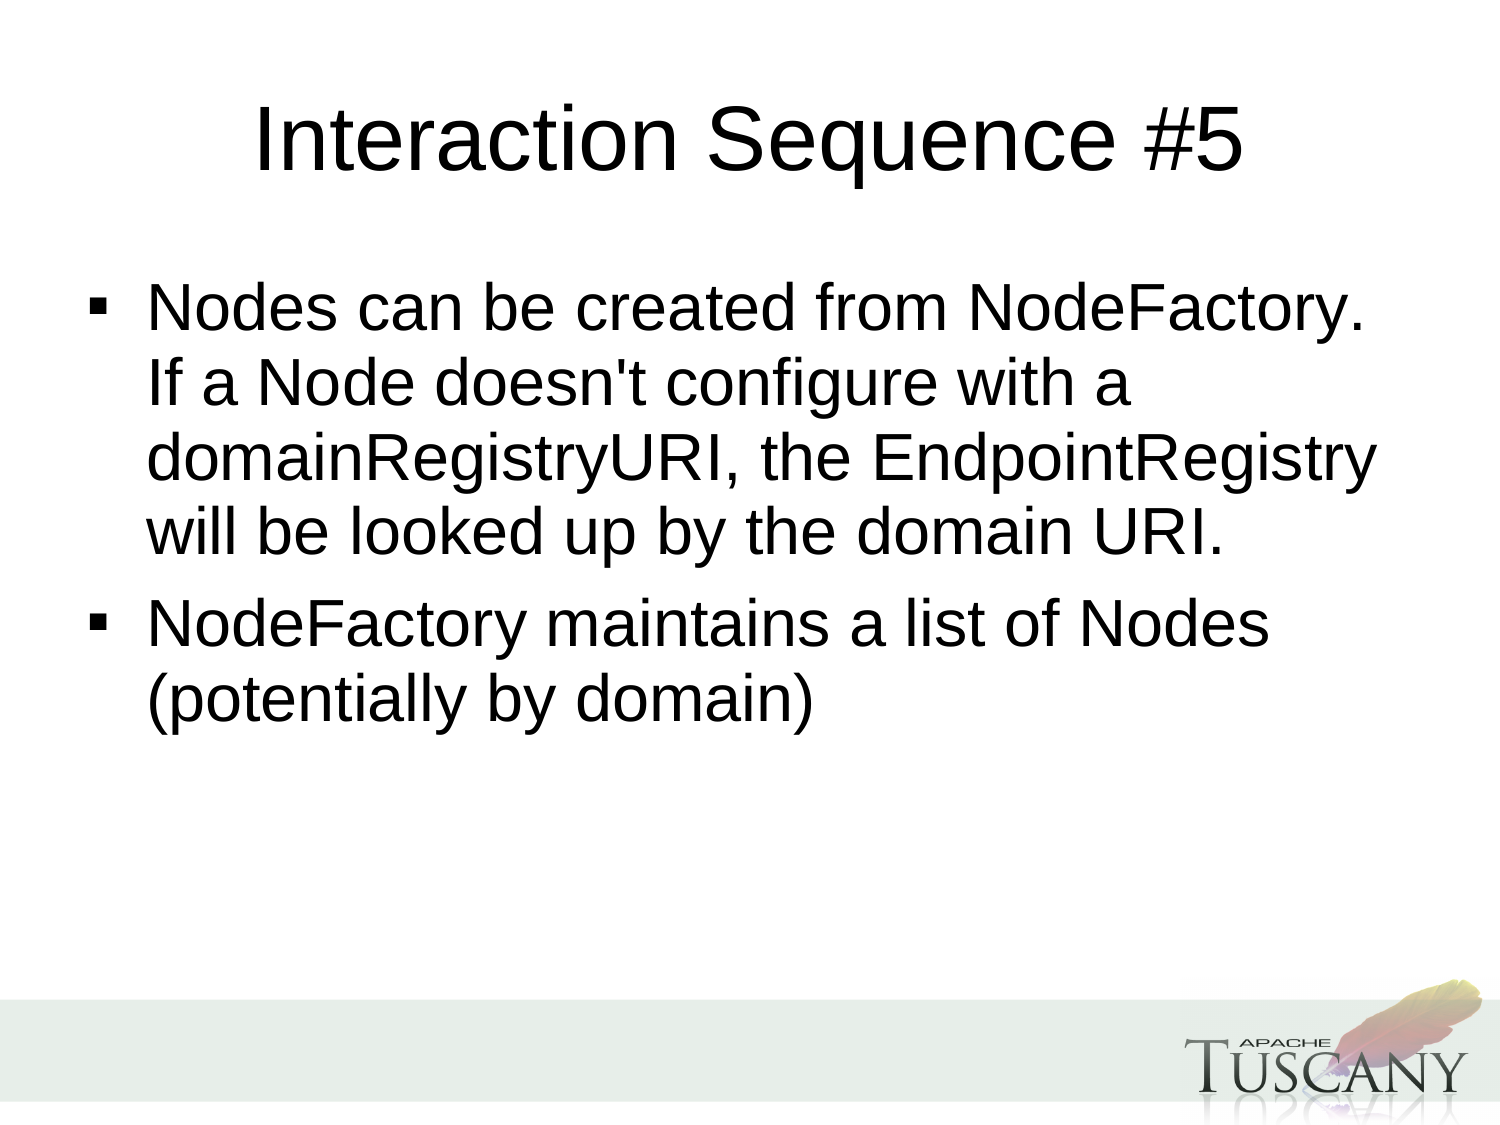

# Interaction Sequence #5
Nodes can be created from NodeFactory. If a Node doesn't configure with a domainRegistryURI, the EndpointRegistry will be looked up by the domain URI.
NodeFactory maintains a list of Nodes (potentially by domain)